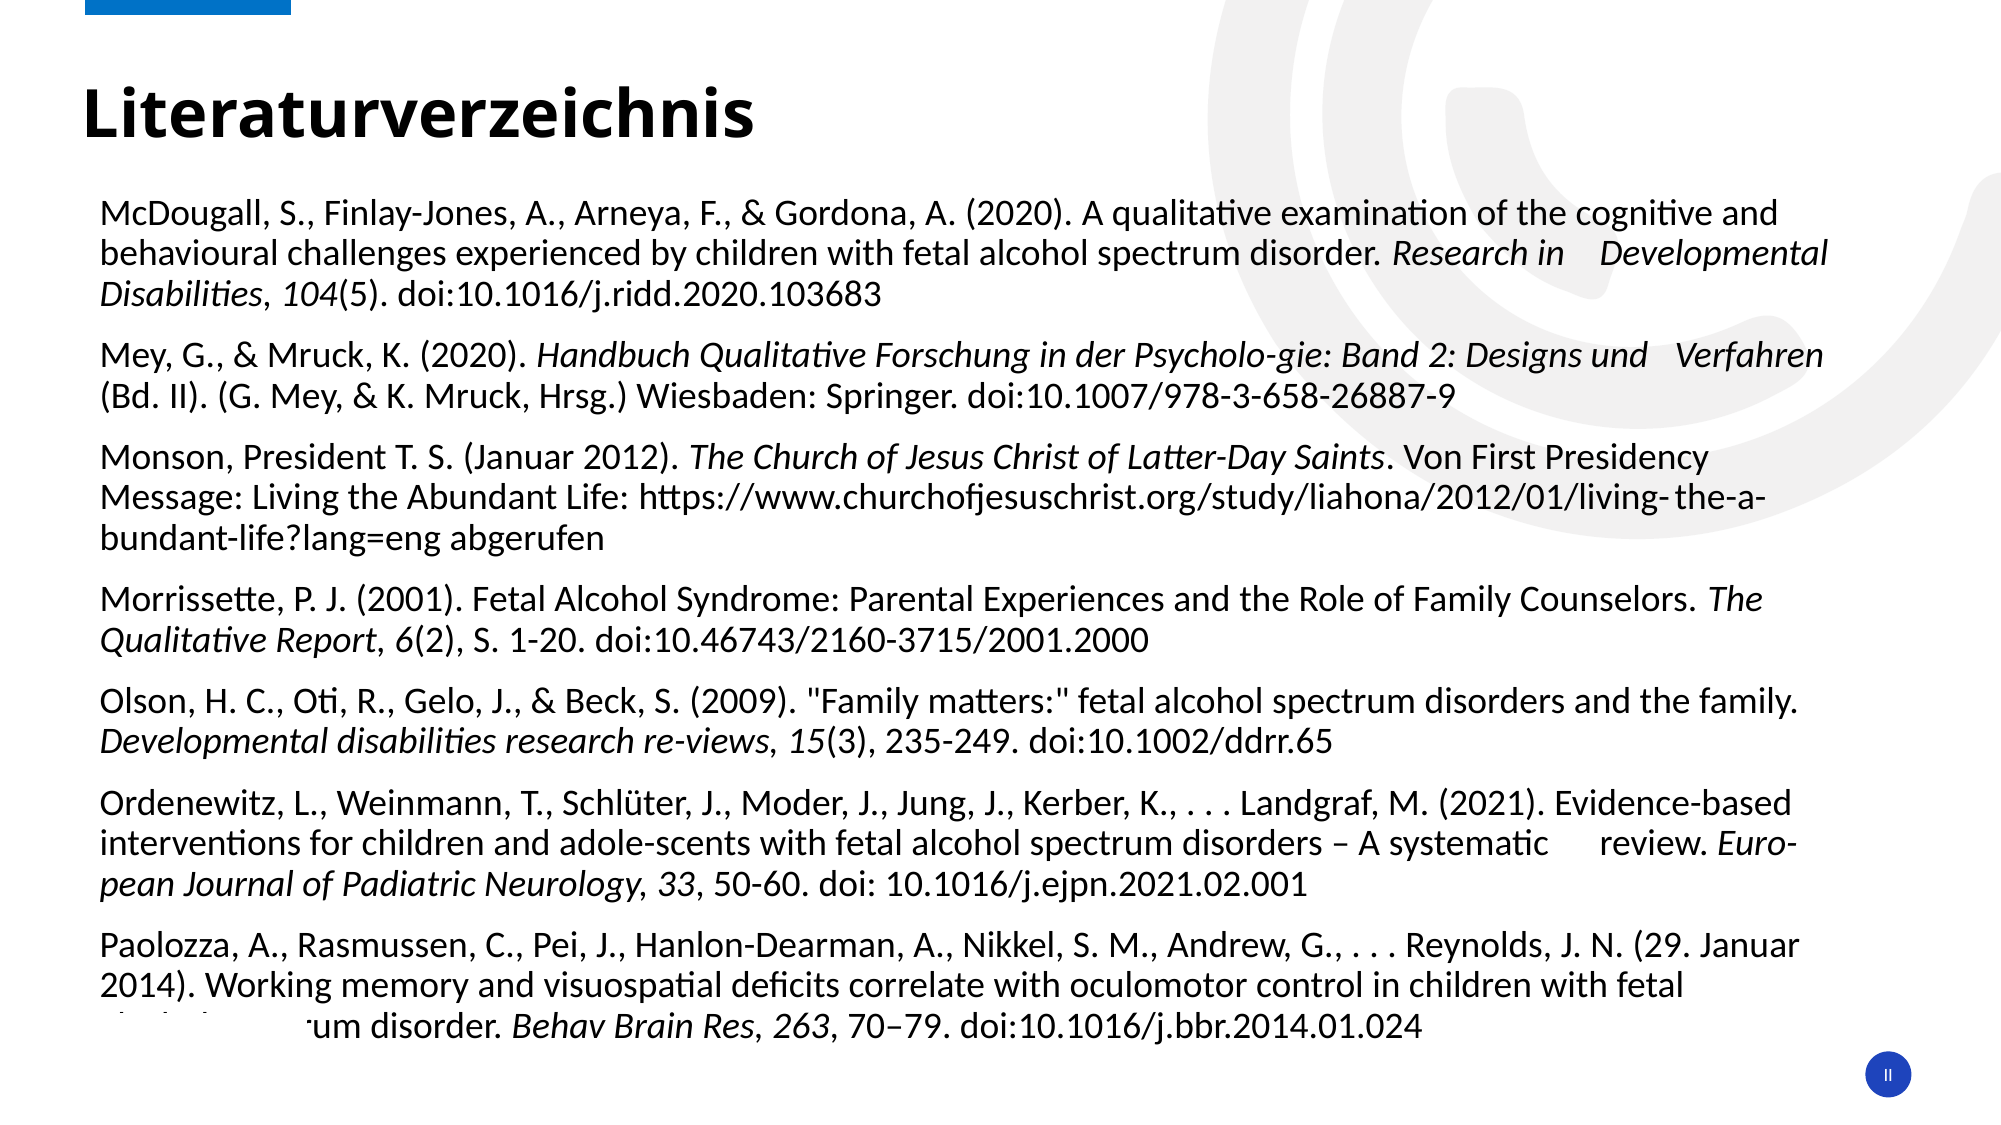

Literaturverzeichnis
# McDougall, S., Finlay-Jones, A., Arneya, F., & Gordona, A. (2020). A qualitative examination of the cognitive and 	behavioural challenges experienced by children with fetal alcohol spectrum disorder. Research in 	Developmental Disabilities, 104(5). doi:10.1016/j.ridd.2020.103683
Mey, G., & Mruck, K. (2020). Handbuch Qualitative Forschung in der Psycholo-gie: Band 2: Designs und 	Verfahren (Bd. II). (G. Mey, & K. Mruck, Hrsg.) Wiesbaden: Springer. doi:10.1007/978-3-658-26887-9
Monson, President T. S. (Januar 2012). The Church of Jesus Christ of Latter-Day Saints. Von First Presidency 	Message: Living the Abundant Life: https://www.churchofjesuschrist.org/study/liahona/2012/01/living-	the-a-bundant-life?lang=eng abgerufen
Morrissette, P. J. (2001). Fetal Alcohol Syndrome: Parental Experiences and the Role of Family Counselors. The 	Qualitative Report, 6(2), S. 1-20. doi:10.46743/2160-3715/2001.2000
Olson, H. C., Oti, R., Gelo, J., & Beck, S. (2009). "Family matters:" fetal alcohol spectrum disorders and the family. 	Developmental disabilities research re-views, 15(3), 235-249. doi:10.1002/ddrr.65
Ordenewitz, L., Weinmann, T., Schlüter, J., Moder, J., Jung, J., Kerber, K., . . . Landgraf, M. (2021). Evidence-based 	interventions for children and adole-scents with fetal alcohol spectrum disorders – A systematic 	review. Euro-pean Journal of Padiatric Neurology, 33, 50-60. doi: 10.1016/j.ejpn.2021.02.001
Paolozza, A., Rasmussen, C., Pei, J., Hanlon-Dearman, A., Nikkel, S. M., Andrew, G., . . . Reynolds, J. N. (29. Januar 	2014). Working memory and visuospatial deficits correlate with oculomotor control in children with fetal 	alcohol spectrum disorder. Behav Brain Res, 263, 70–79. doi:10.1016/j.bbr.2014.01.024
II